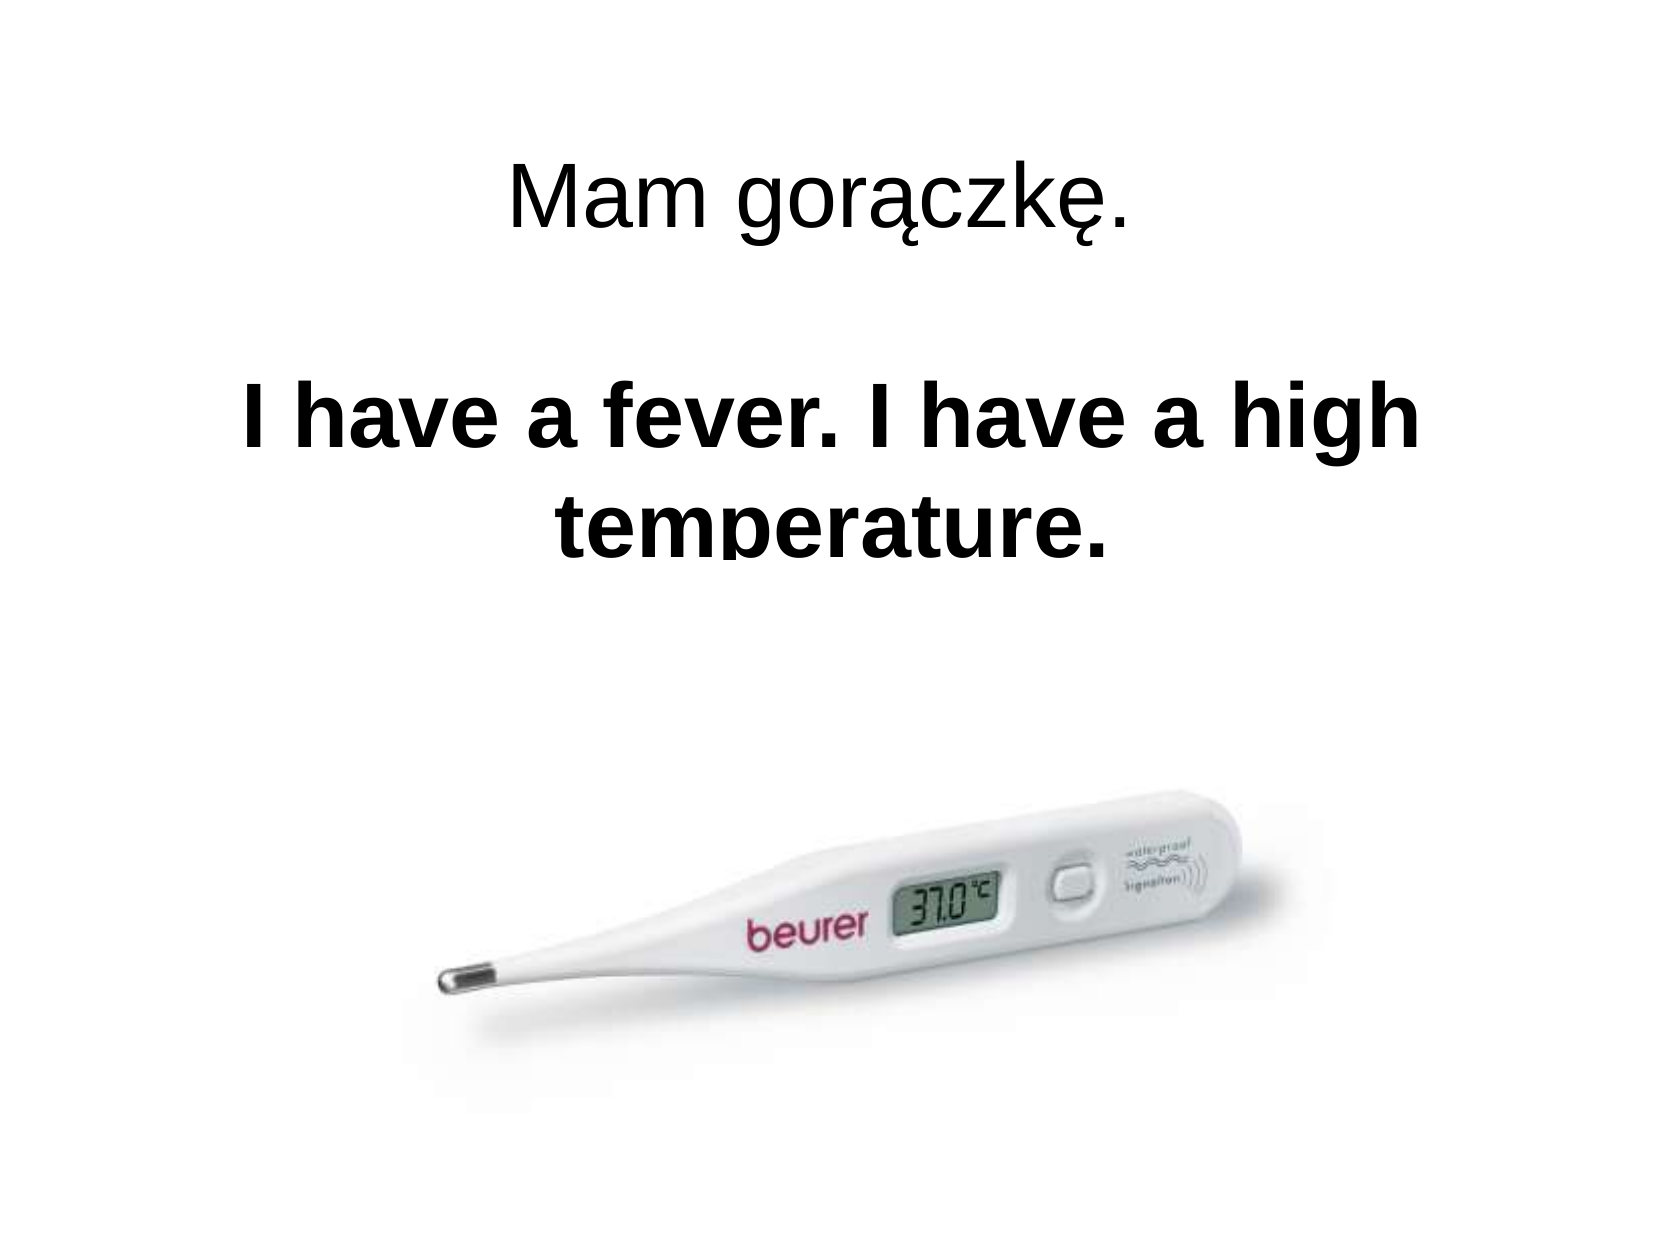

# Mam gorączkę. I have a fever. I have a high temperature.